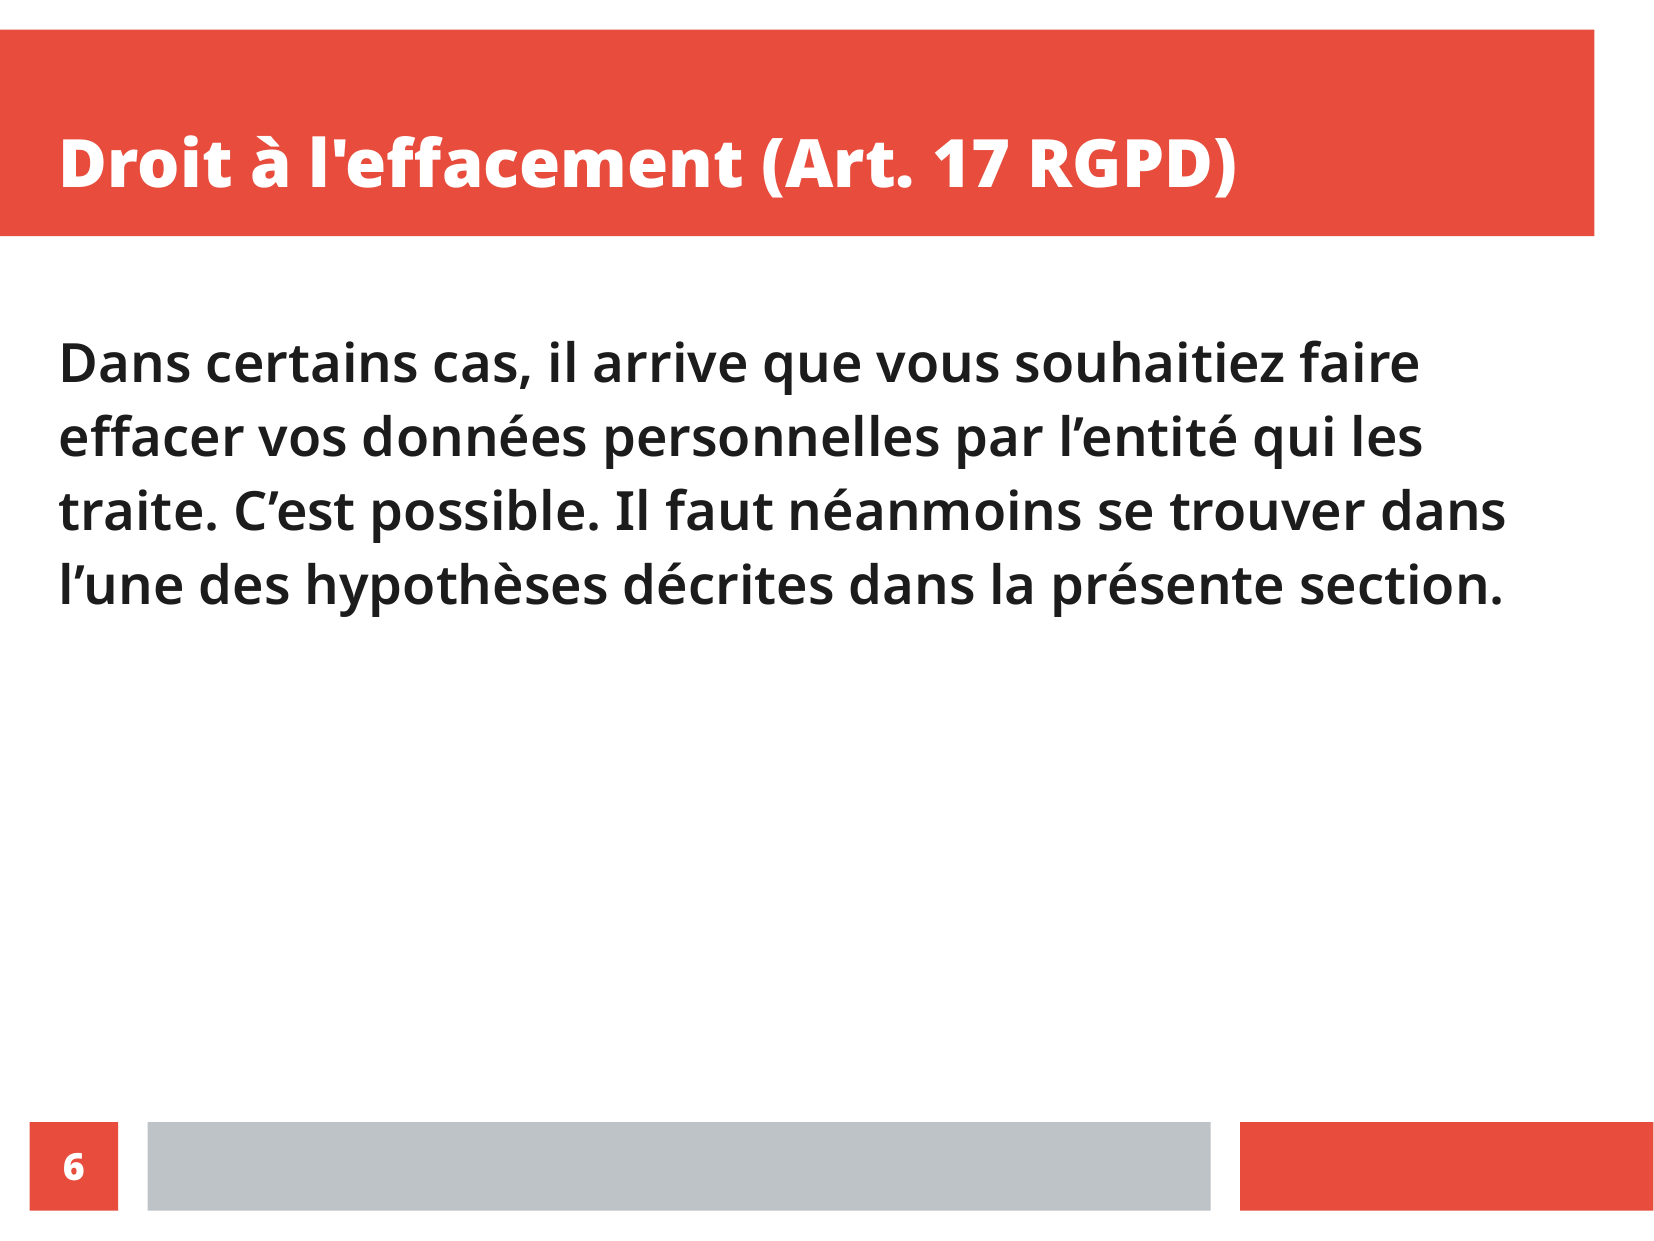

# Droit à l'effacement (Art. 17 RGPD)
Dans certains cas, il arrive que vous souhaitiez faire effacer vos données personnelles par l’entité qui les traite. C’est possible. Il faut néanmoins se trouver dans l’une des hypothèses décrites dans la présente section.
6